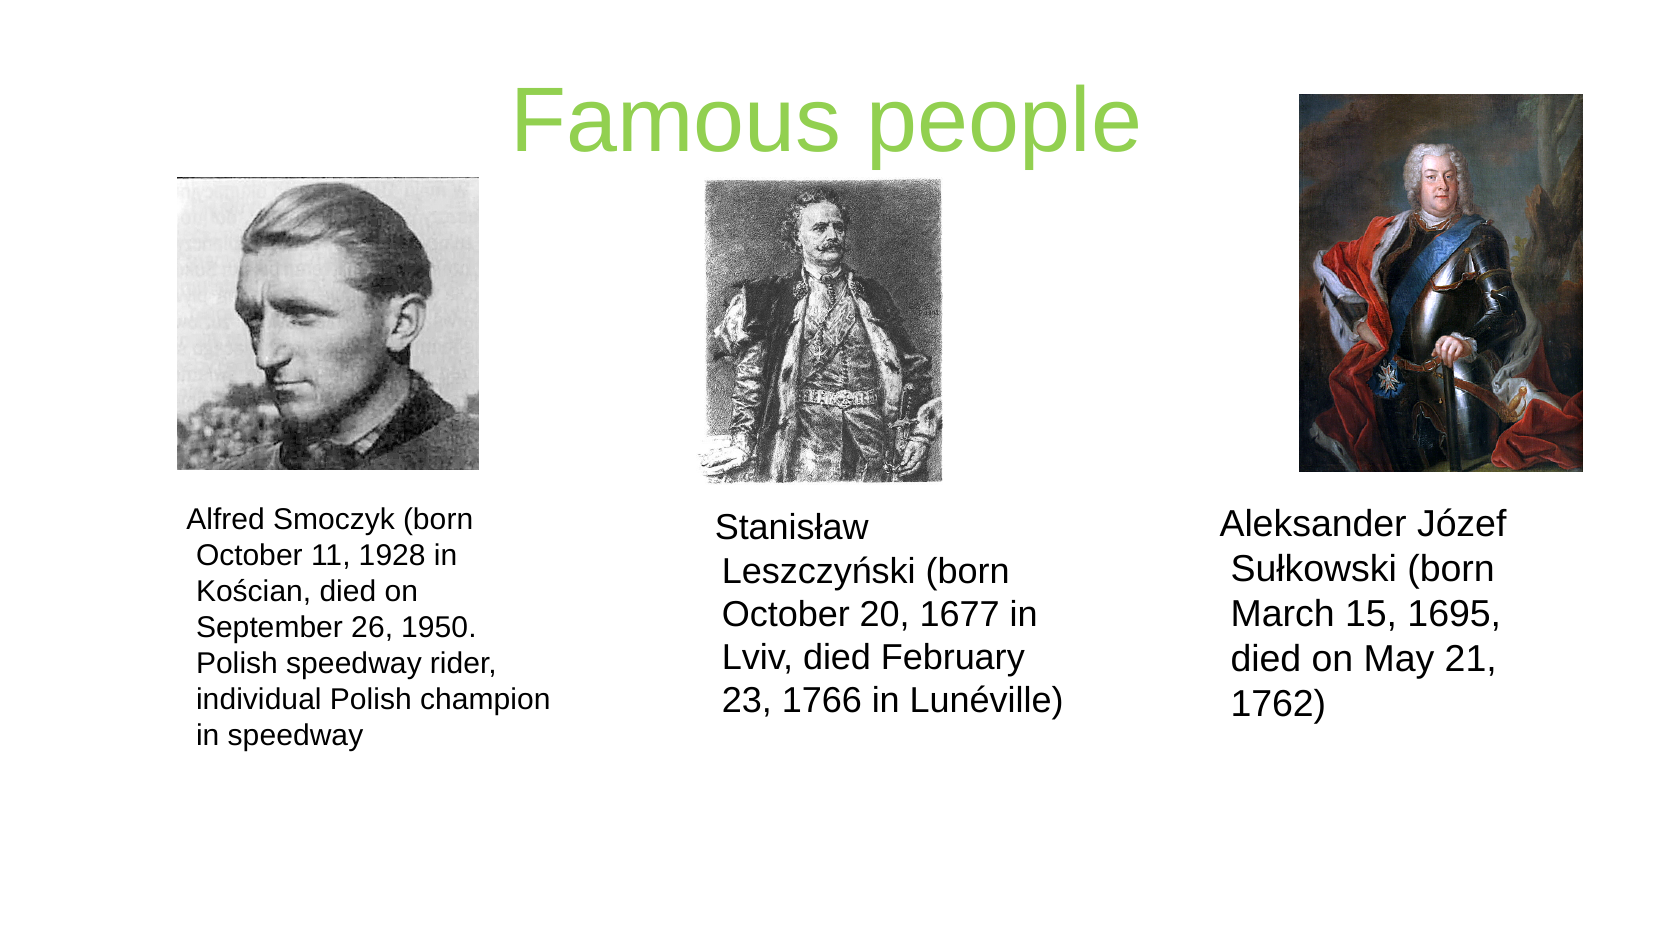

# Famous people
 Alfred Smoczyk (born October 11, 1928 in Kościan, died on September 26, 1950. Polish speedway rider, individual Polish champion in speedway
 Stanisław Leszczyński (born October 20, 1677 in Lviv, died February 23, 1766 in Lunéville)
 Aleksander Józef Sułkowski (born March 15, 1695, died on May 21, 1762)